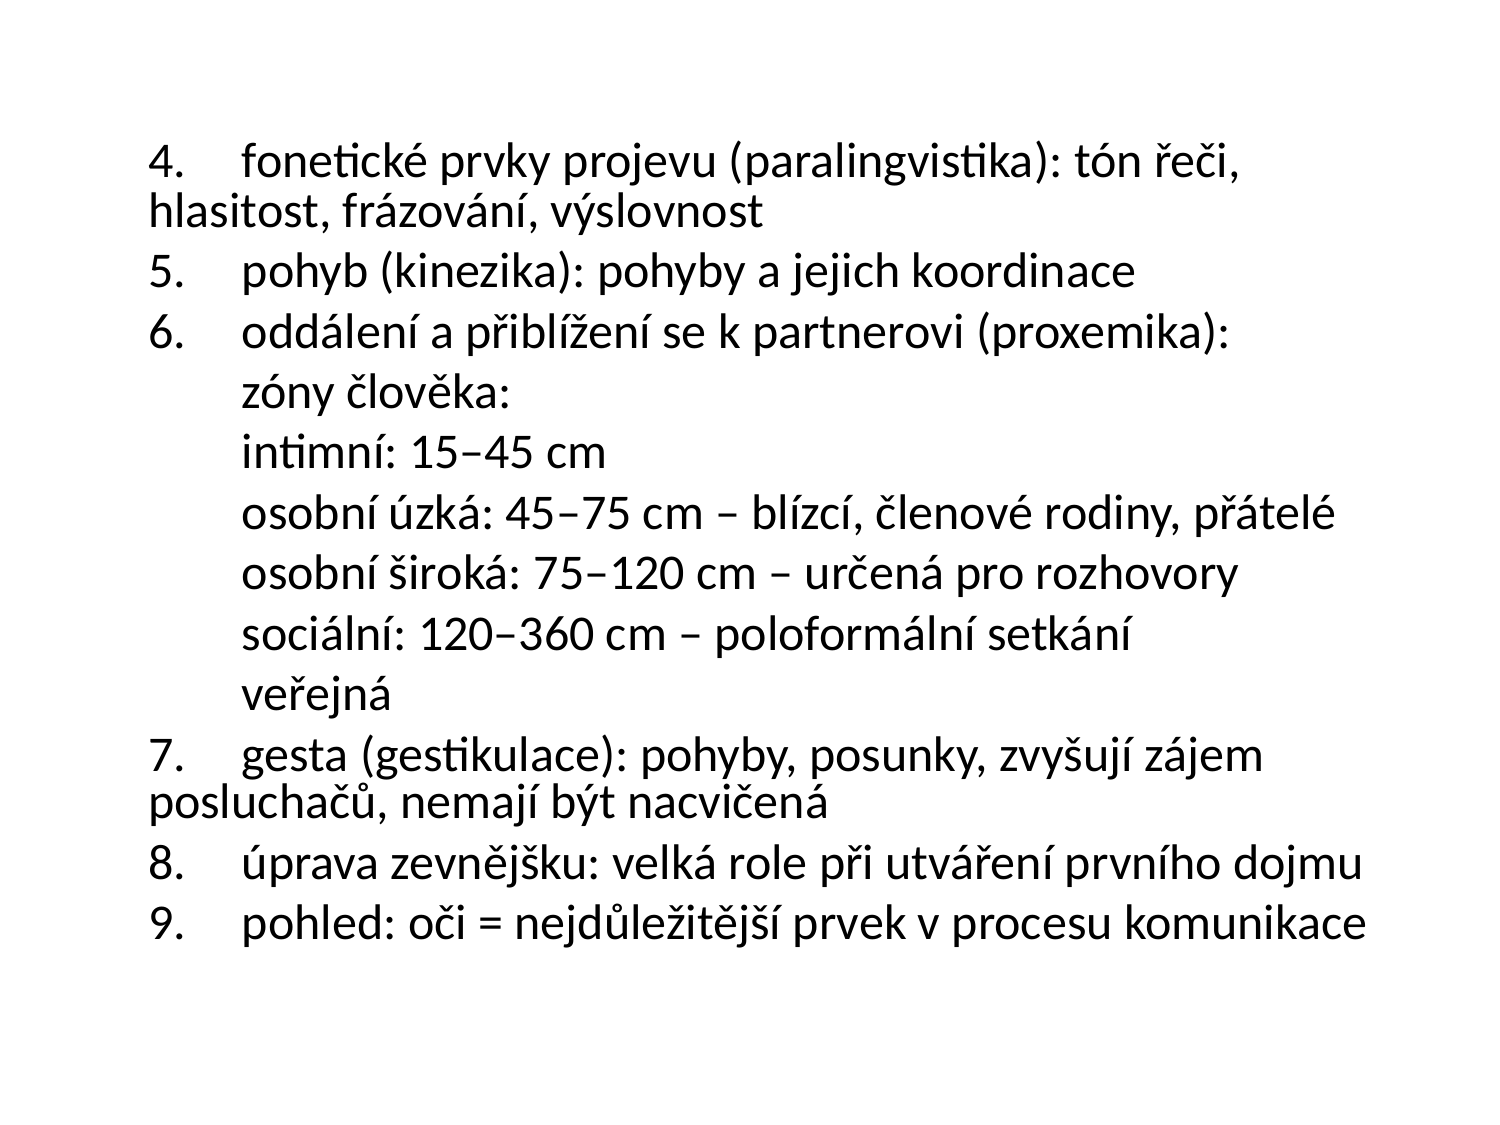

# 4.	fonetické prvky projevu (paralingvistika): tón řeči, 	hlasitost, frázování, výslovnost
	5.	pohyb (kinezika): pohyby a jejich koordinace
	6. 	oddálení a přiblížení se k partnerovi (proxemika):
		zóny člověka:
		intimní: 15–45 cm
		osobní úzká: 45–75 cm – blízcí, členové rodiny, přátelé
		osobní široká: 75–120 cm – určená pro rozhovory
		sociální: 120–360 cm – poloformální setkání
		veřejná
	7.	gesta (gestikulace): pohyby, posunky, zvyšují zájem 	posluchačů, nemají být nacvičená
	8.	úprava zevnějšku: velká role při utváření prvního dojmu
	9.	pohled: oči = nejdůležitější prvek v procesu komunikace